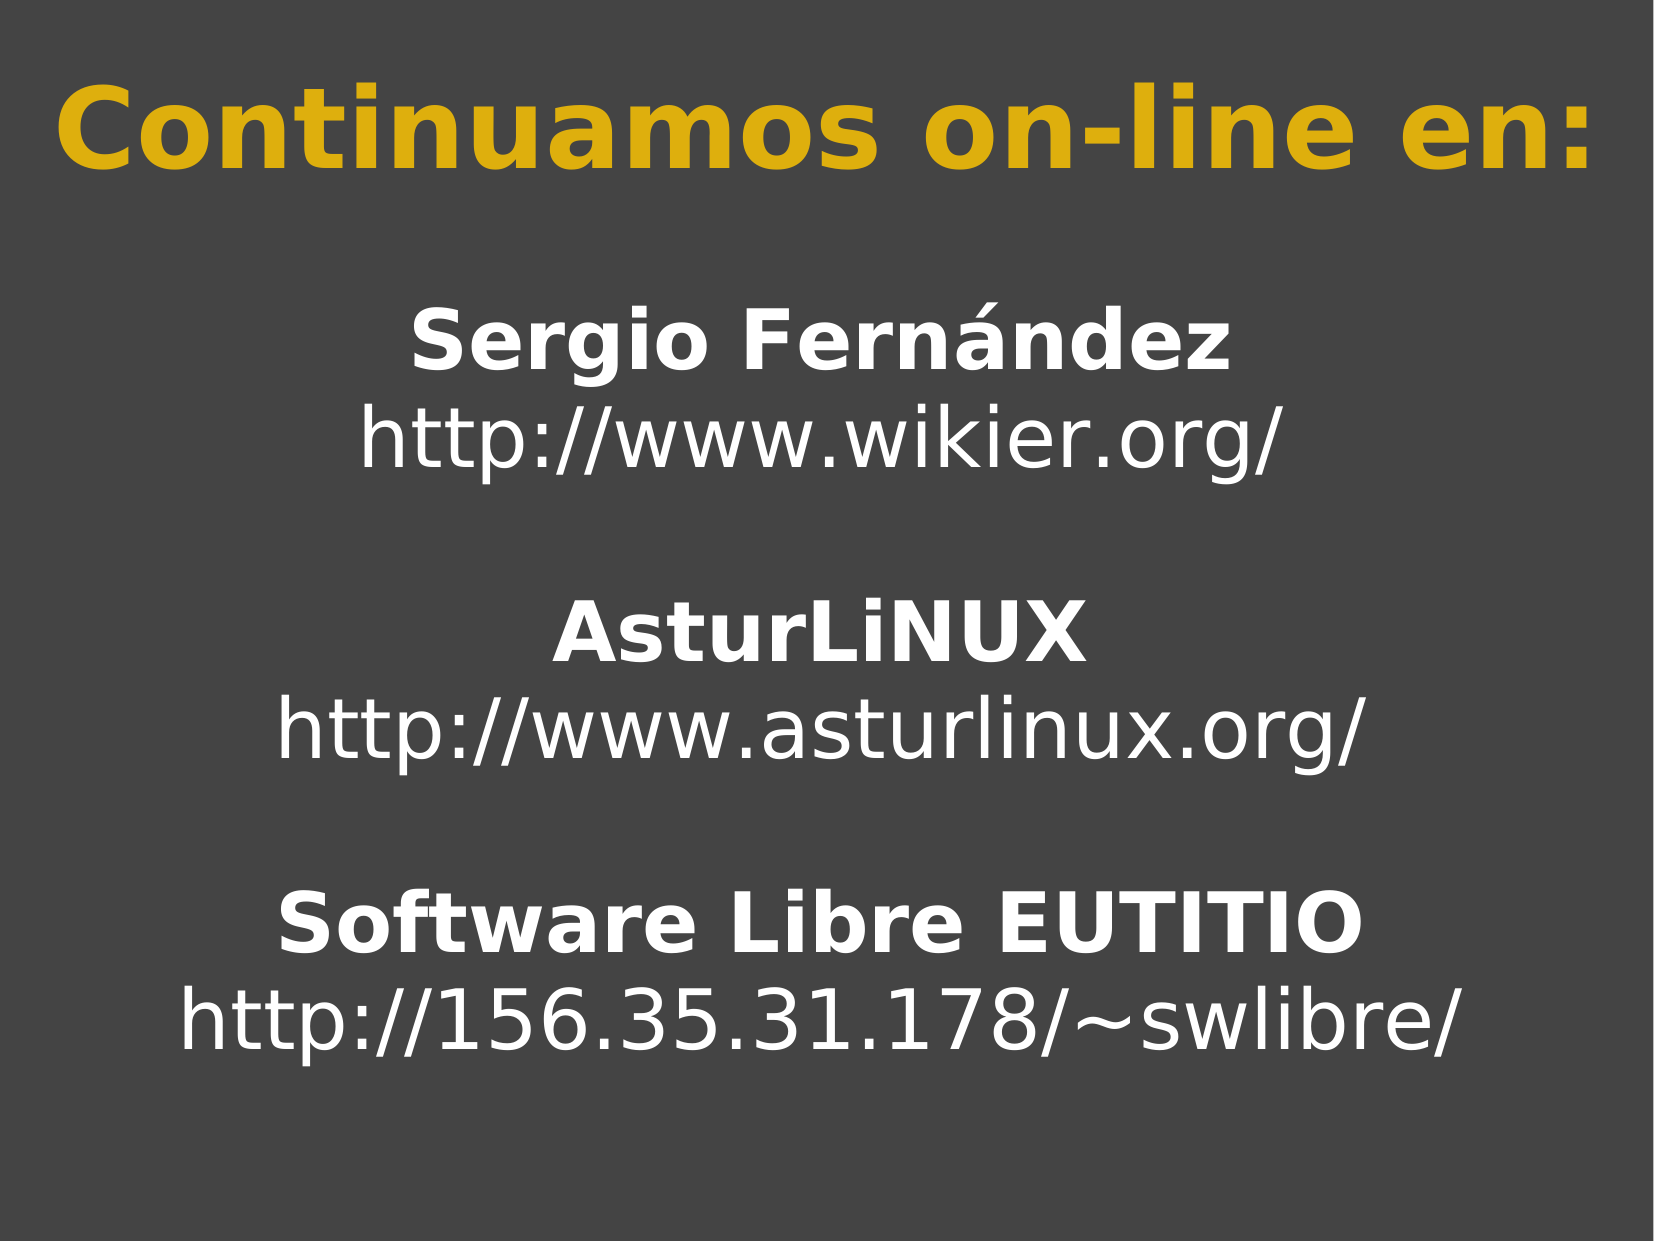

# Continuamos on-line en:
Sergio Fernández
http://www.wikier.org/
AsturLiNUX
http://www.asturlinux.org/
Software Libre EUTITIO
http://156.35.31.178/~swlibre/